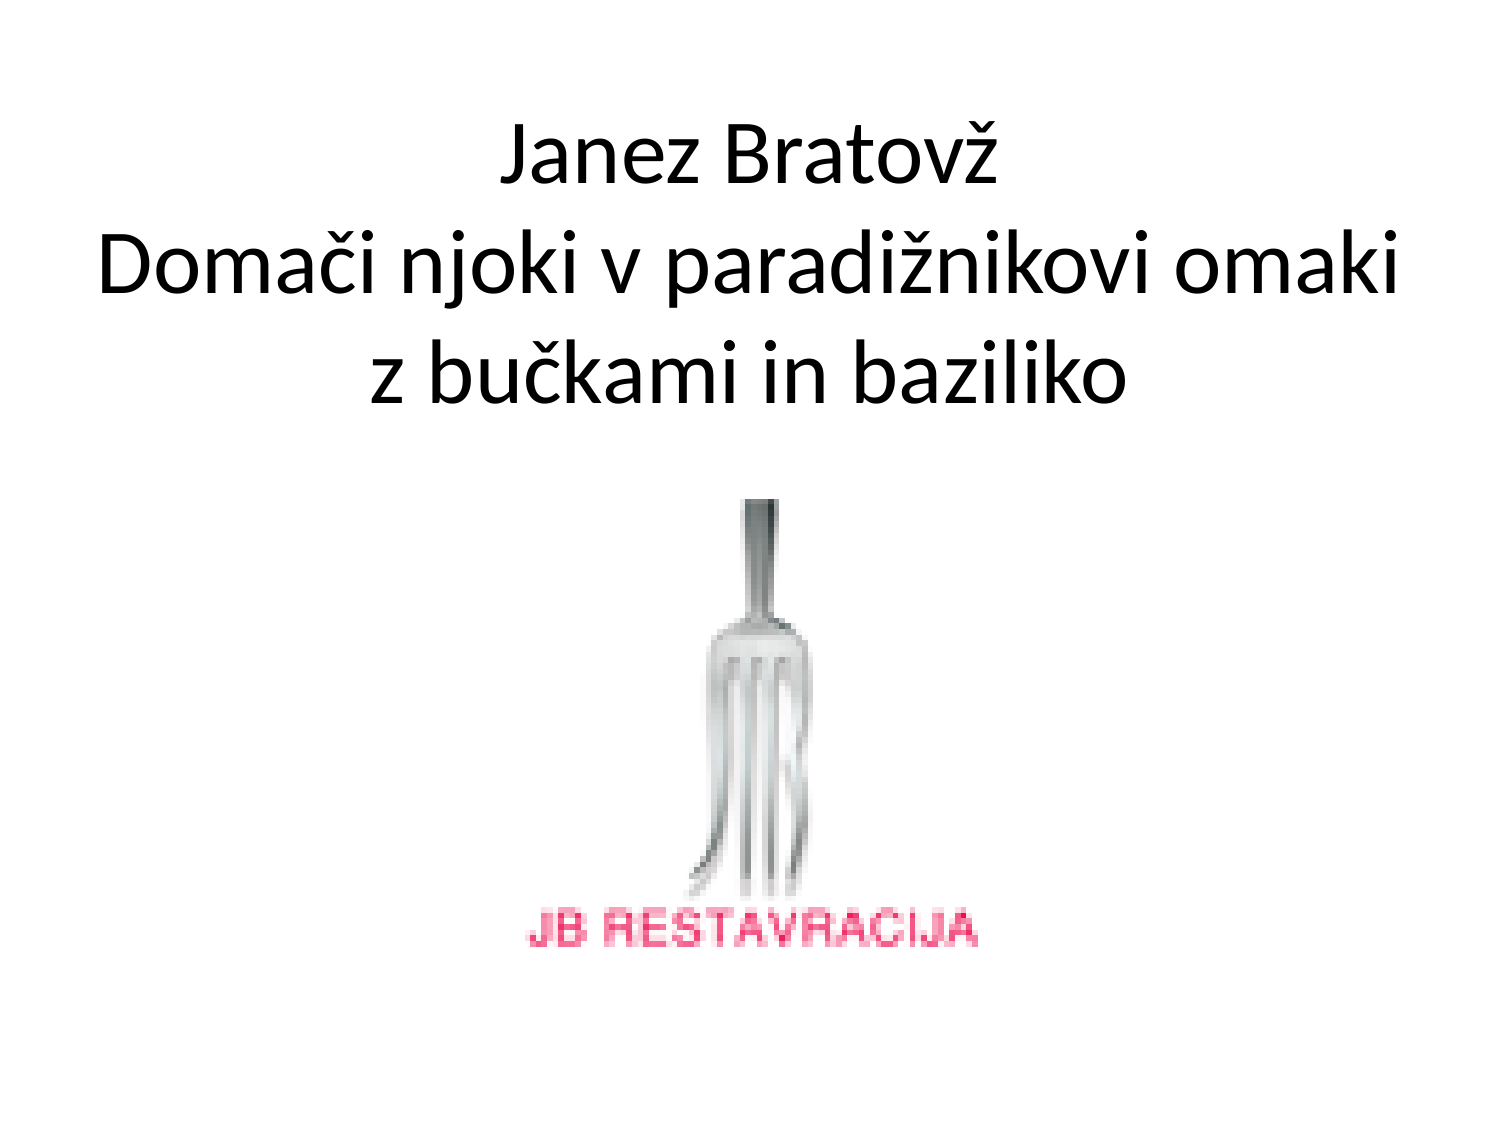

# Janez Bratovž Domači njoki v paradižnikovi omaki z bučkami in baziliko